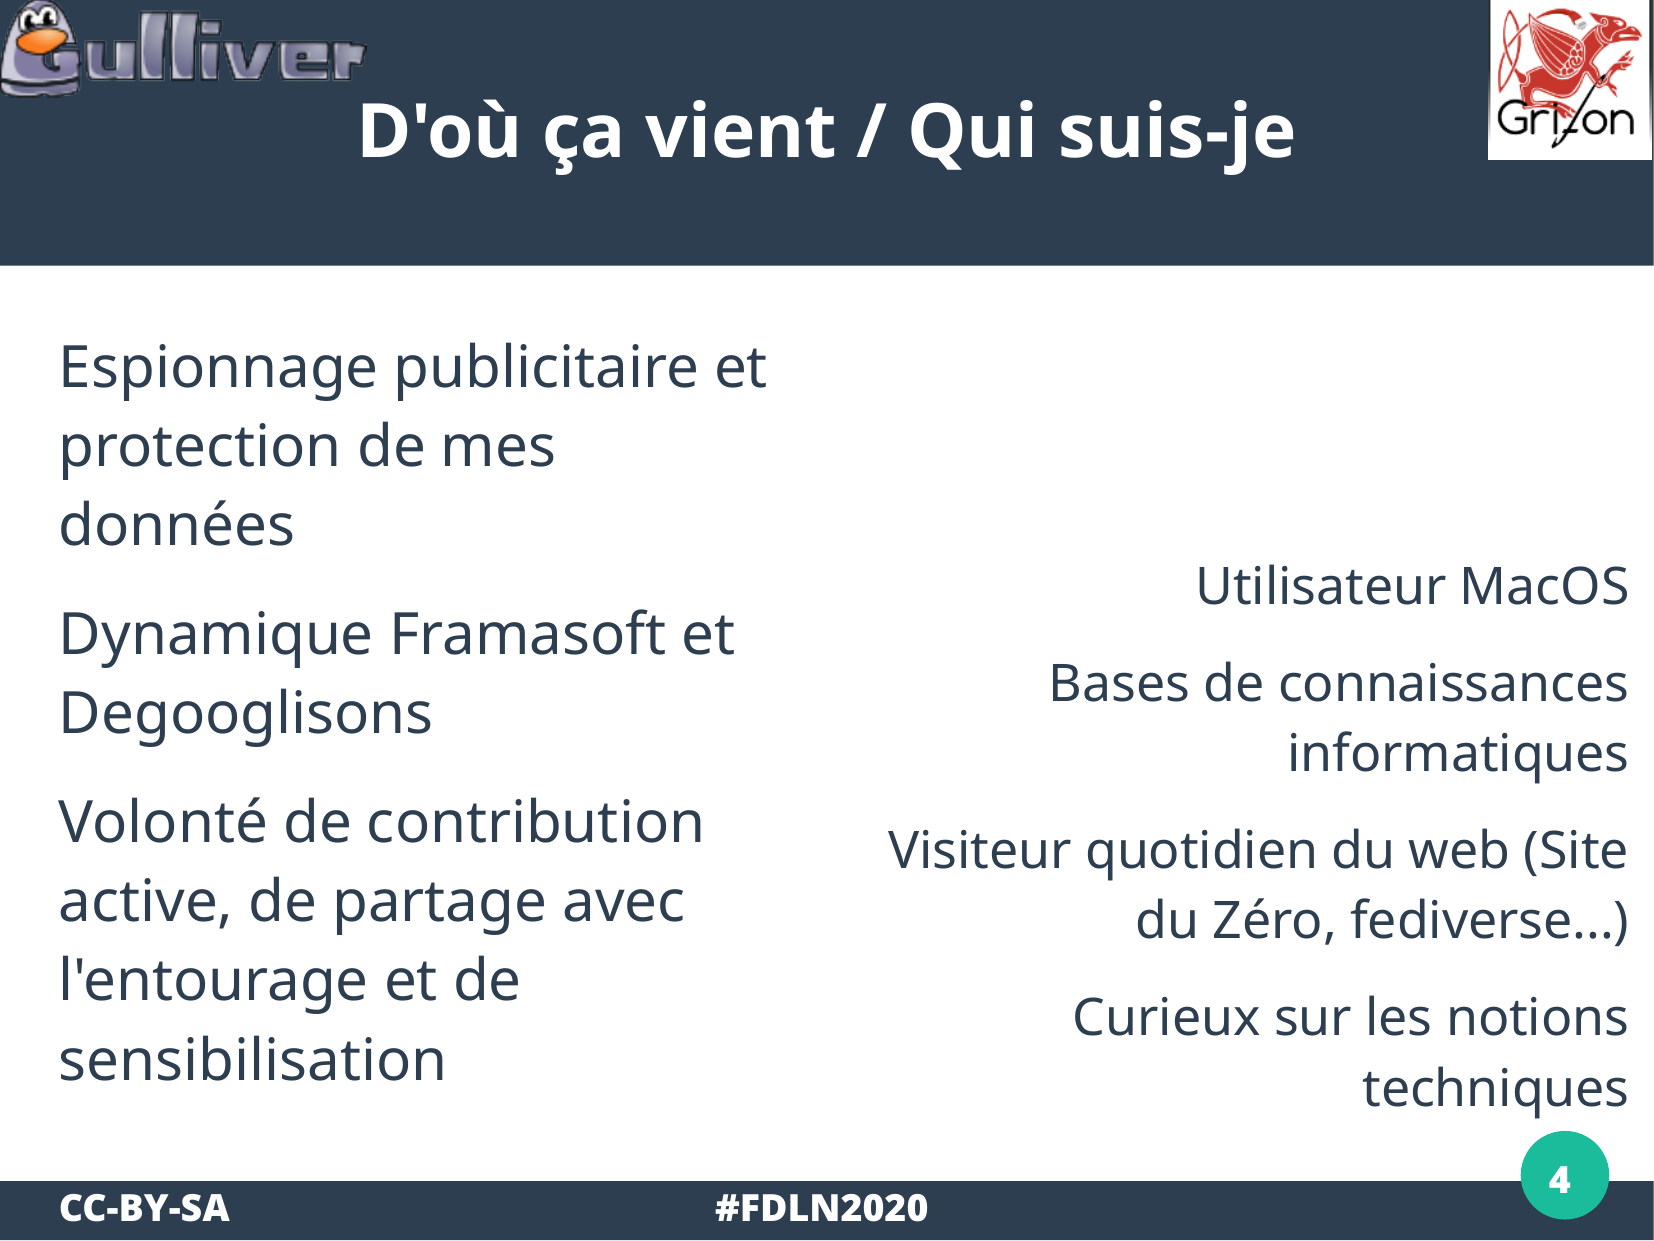

# D'où ça vient / Qui suis-je
Espionnage publicitaire et protection de mes données
Dynamique Framasoft et Degooglisons
Volonté de contribution active, de partage avec l'entourage et de sensibilisation
Utilisateur MacOS
Bases de connaissances informatiques
Visiteur quotidien du web (Site du Zéro, fediverse...)
Curieux sur les notions techniques
4